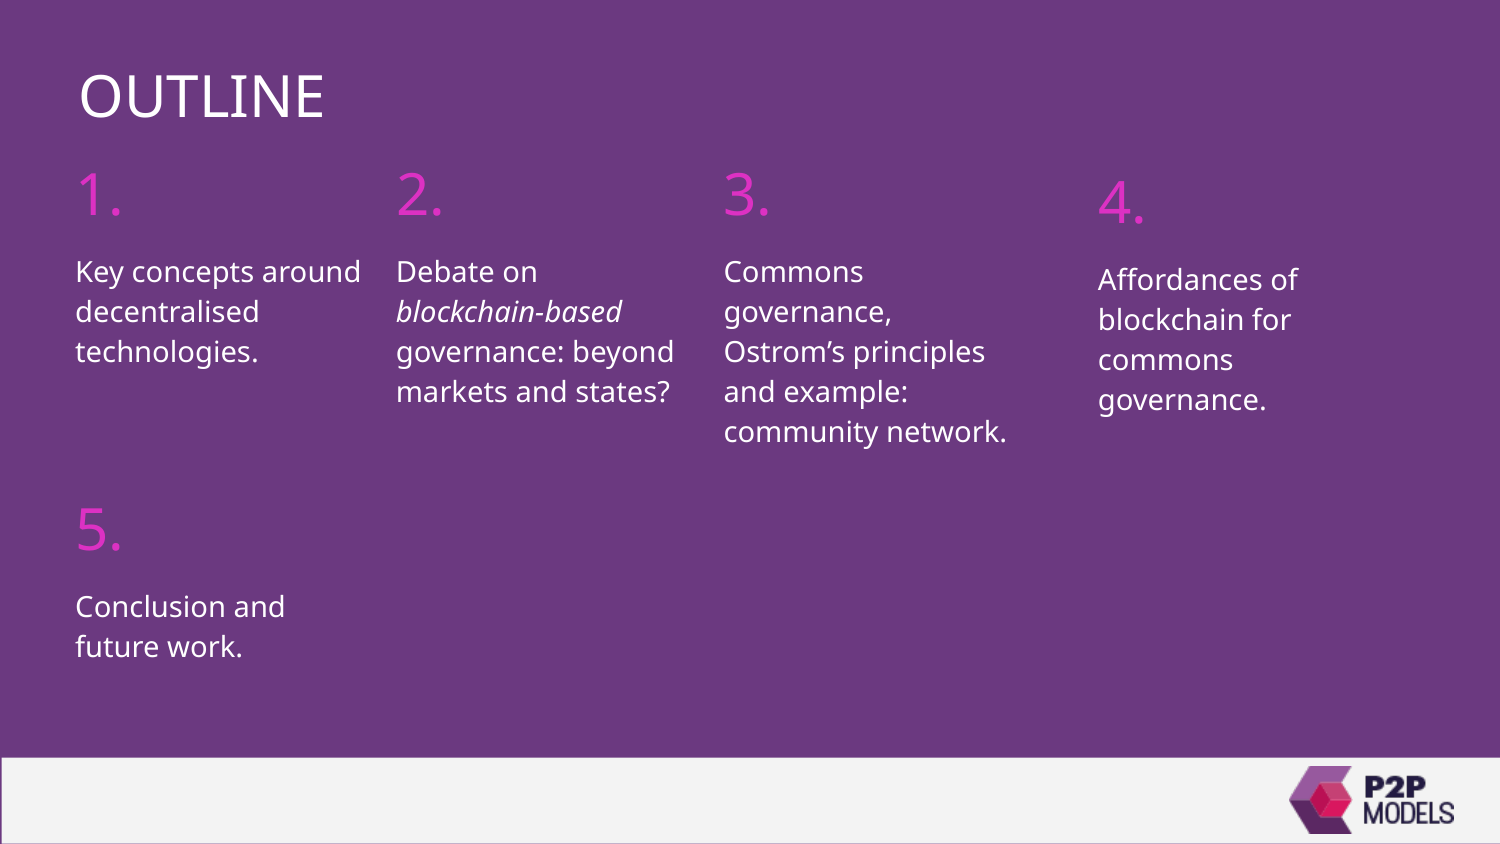

# OUTLINE
1.
2.
3.
4.
Key concepts around decentralised technologies.
Debate on blockchain-based governance: beyond markets and states?
Commons governance, Ostrom’s principles and example: community network.
Affordances of blockchain for commons governance.
5.
Conclusion and future work.